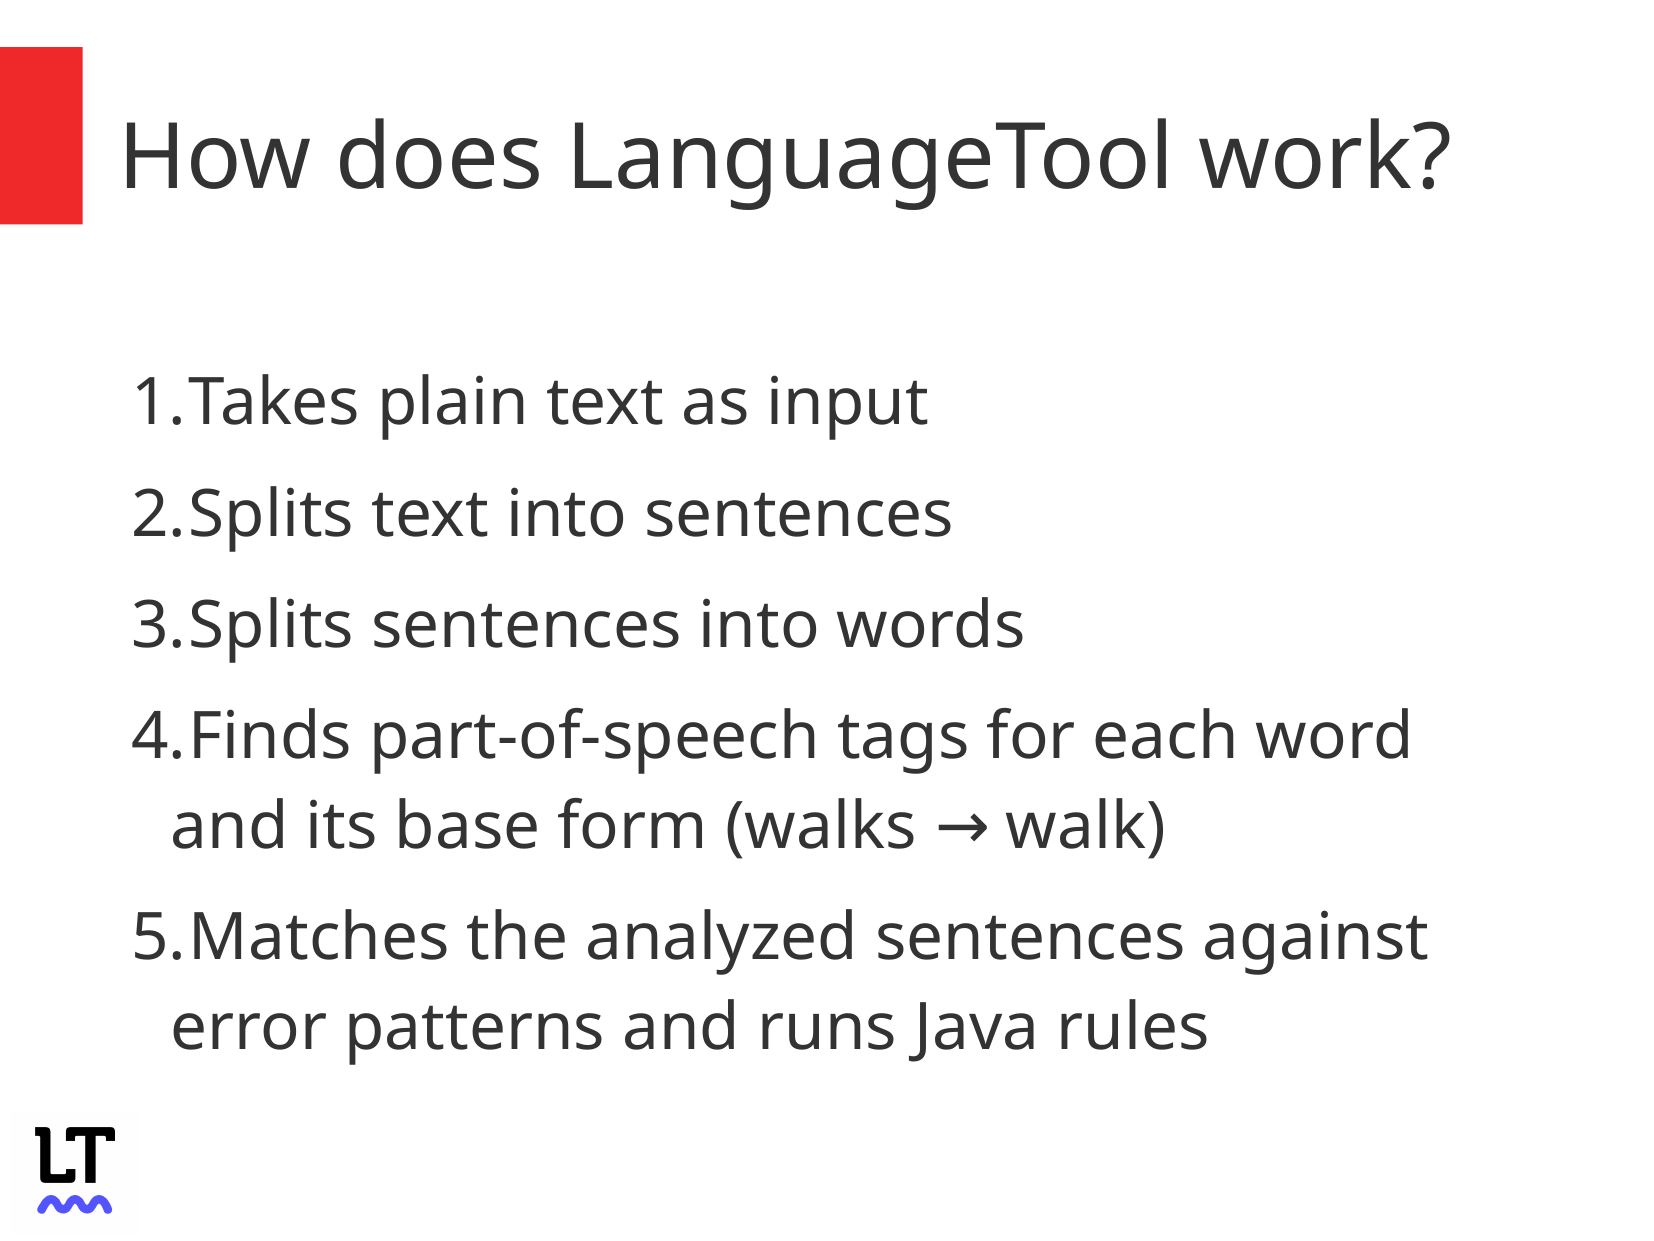

# How does LanguageTool work?
 Takes plain text as input
 Splits text into sentences
 Splits sentences into words
 Finds part-of-speech tags for each word and its base form (walks → walk)
 Matches the analyzed sentences against error patterns and runs Java rules